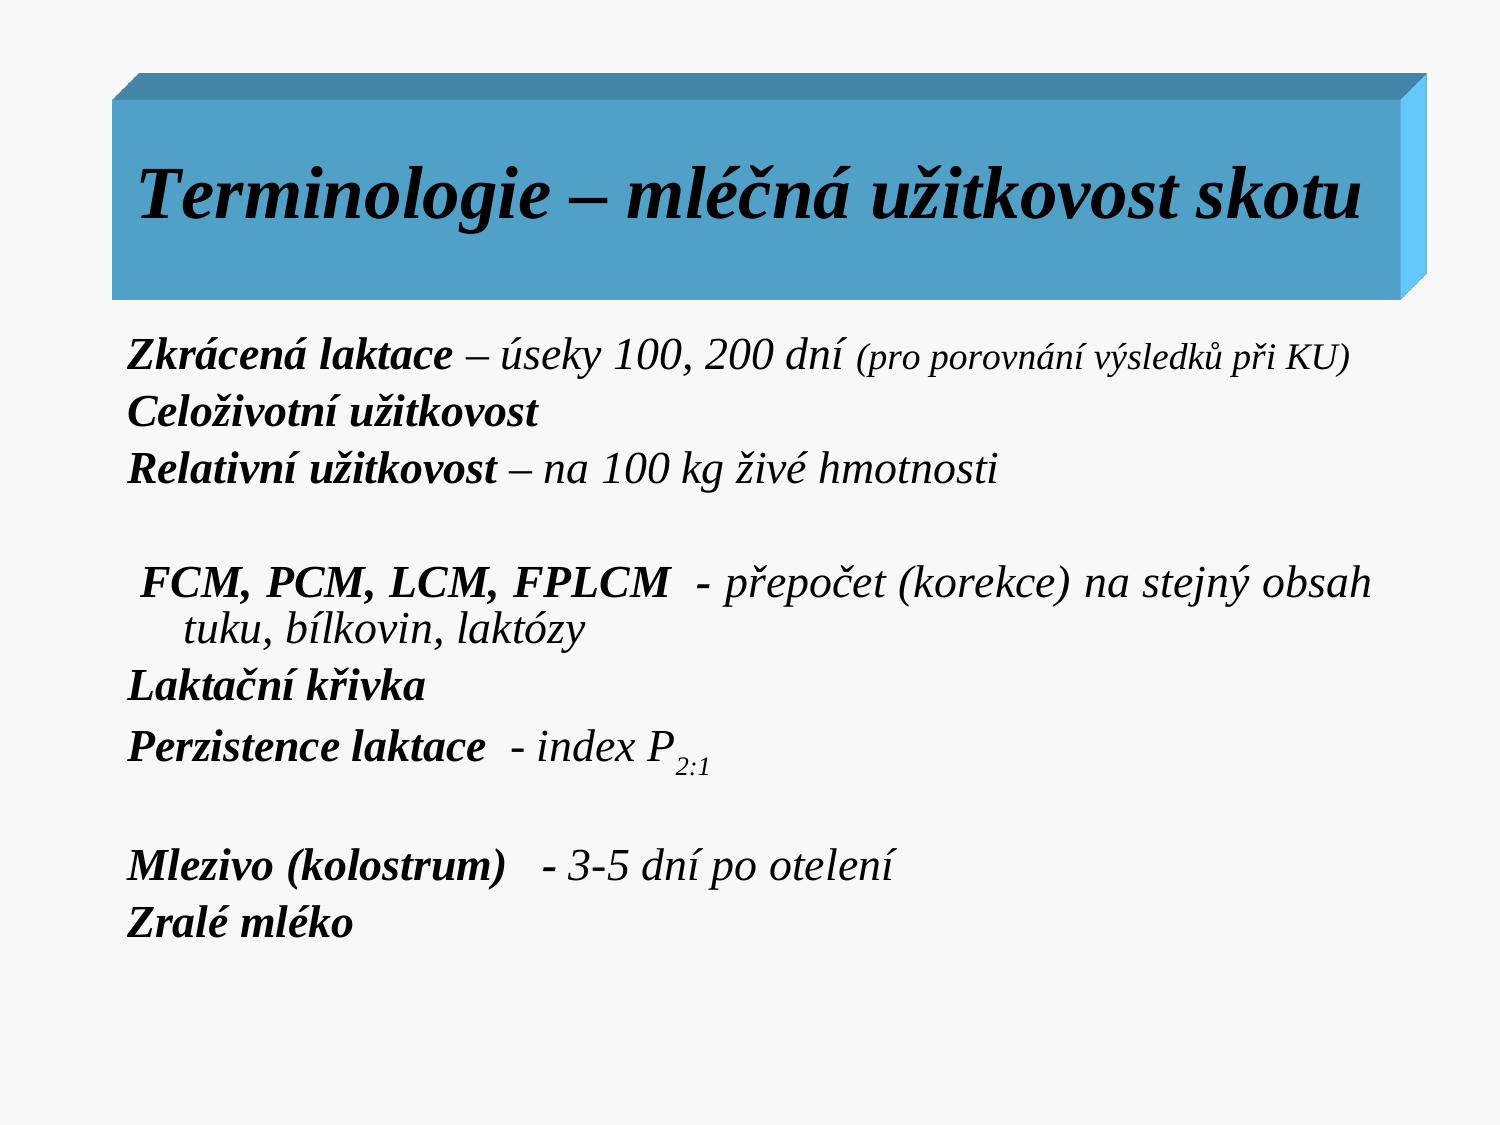

Terminologie – mléčná užitkovost skotu
# Zkrácená laktace – úseky 100, 200 dní (pro porovnání výsledků při KU)
Celoživotní užitkovost
Relativní užitkovost – na 100 kg živé hmotnosti
 FCM, PCM, LCM, FPLCM - přepočet (korekce) na stejný obsah tuku, bílkovin, laktózy
Laktační křivka
Perzistence laktace - index P2:1
Mlezivo (kolostrum) - 3-5 dní po otelení
Zralé mléko